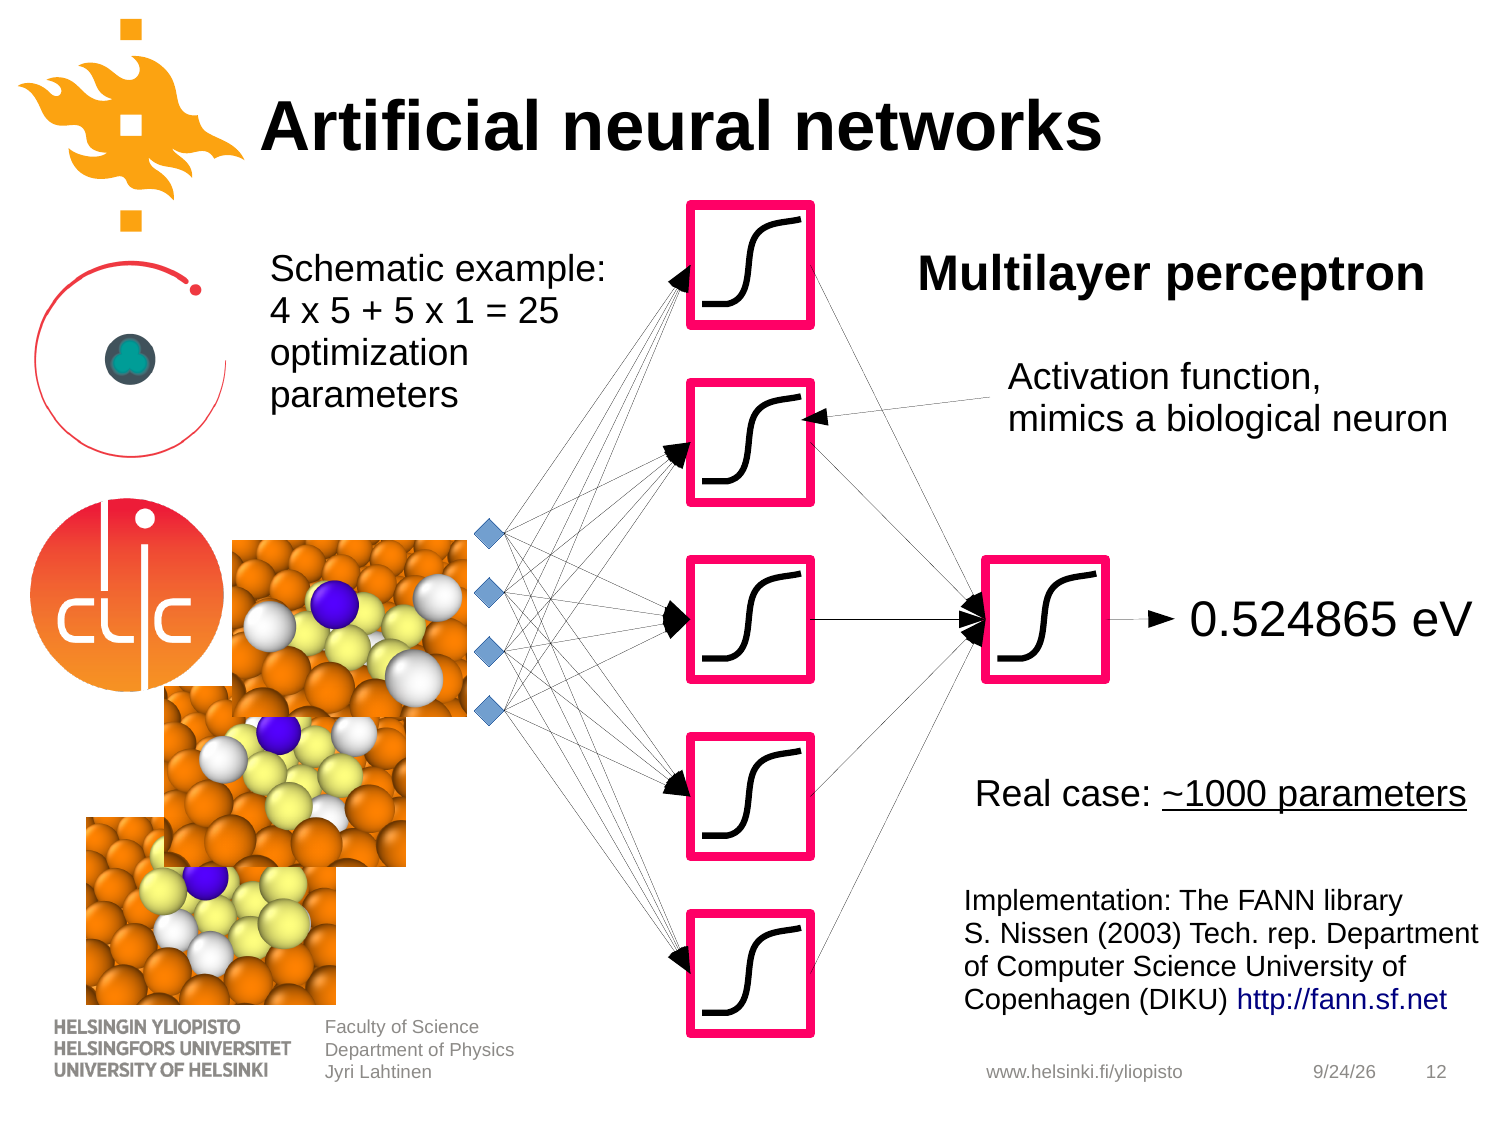

# Artificial neural networks
Multilayer perceptron
Schematic example:
4 x 5 + 5 x 1 = 25
optimization
parameters
Activation function,
mimics a biological neuron
0.524865 eV
Real case: ~1000 parameters
Implementation: The FANN library
S. Nissen (2003) Tech. rep. Department
of Computer Science University of
Copenhagen (DIKU) http://fann.sf.net
Faculty of Science
Department of Physics
Jyri Lahtinen